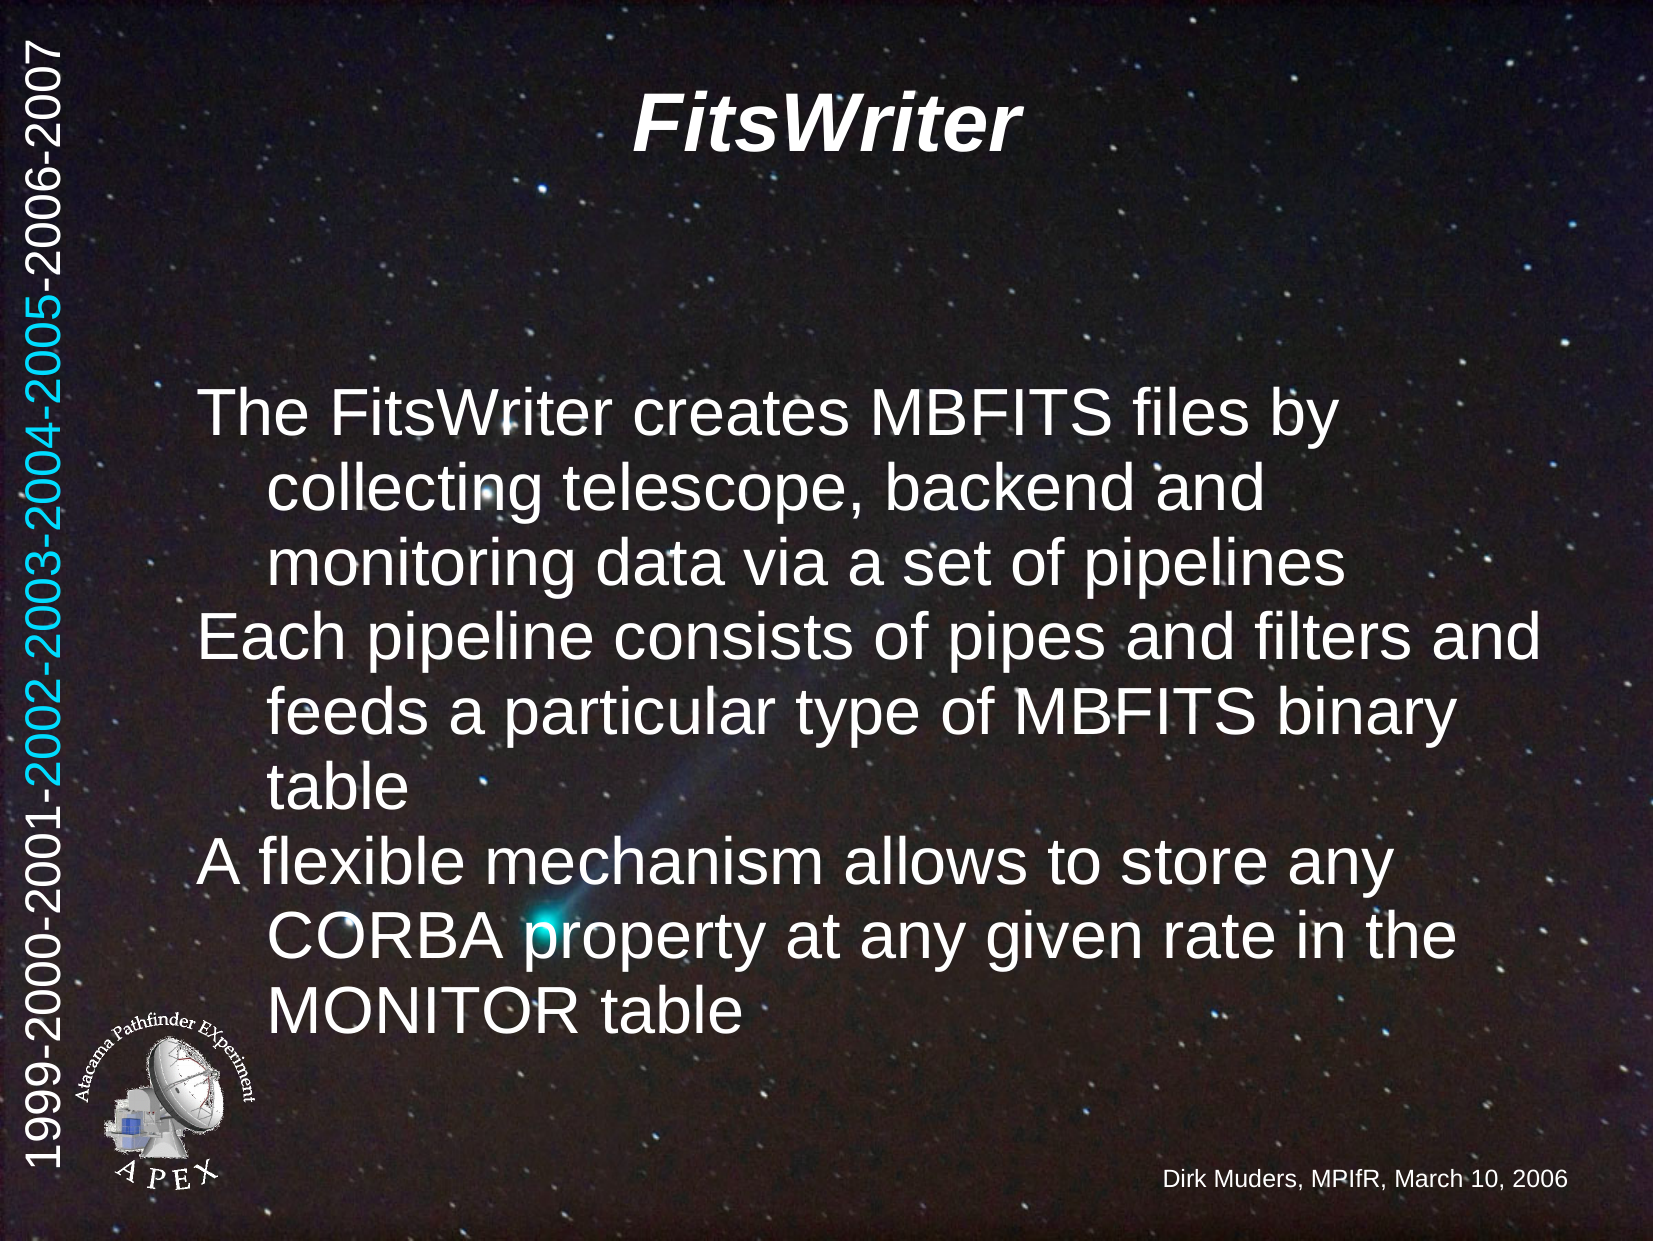

# FitsWriter
1999-2000-2001-2002-2003-2004-2005-2006-2007
The FitsWriter creates MBFITS files by collecting telescope, backend and monitoring data via a set of pipelines
Each pipeline consists of pipes and filters and feeds a particular type of MBFITS binary table
A flexible mechanism allows to store any CORBA property at any given rate in the MONITOR table